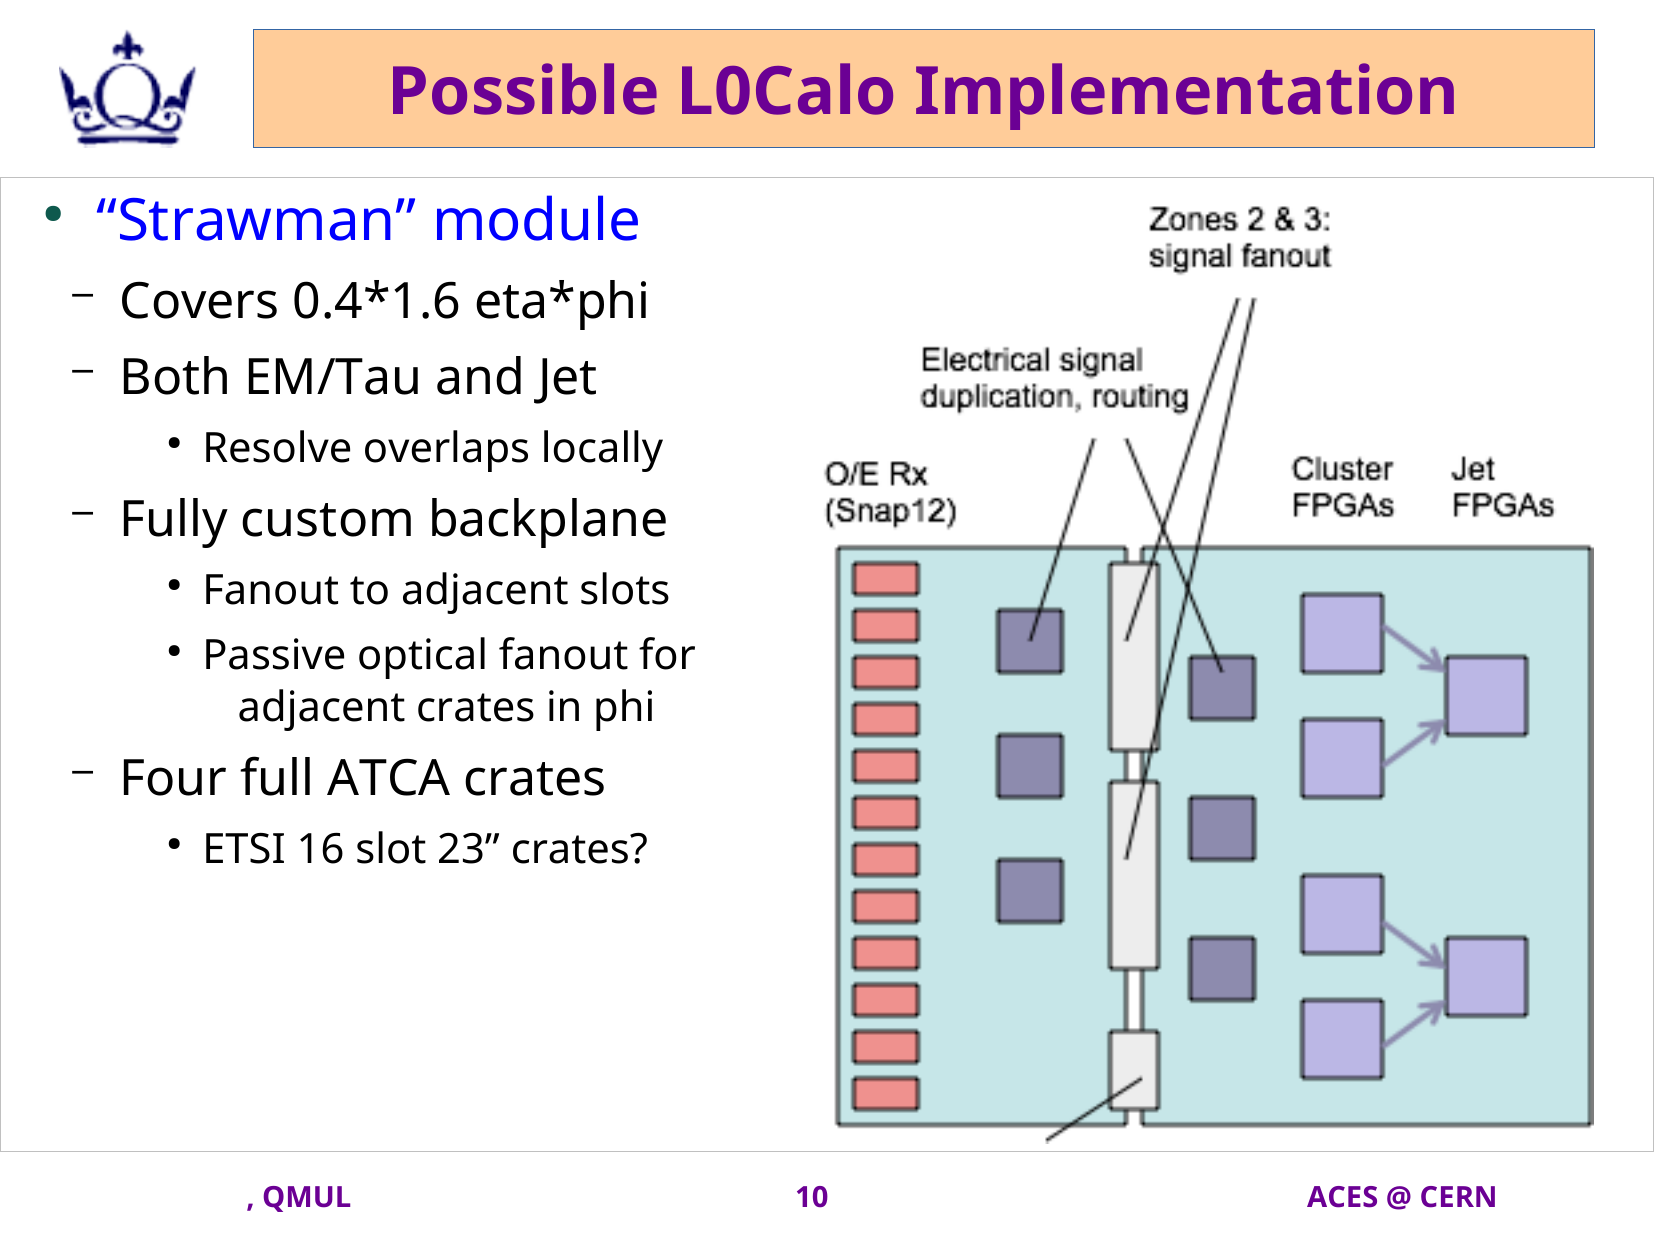

# Possible L0Calo Implementation
“Strawman” module
Covers 0.4*1.6 eta*phi
Both EM/Tau and Jet
Resolve overlaps locally
Fully custom backplane
Fanout to adjacent slots
Passive optical fanout for adjacent crates in phi
Four full ATCA crates
ETSI 16 slot 23” crates?